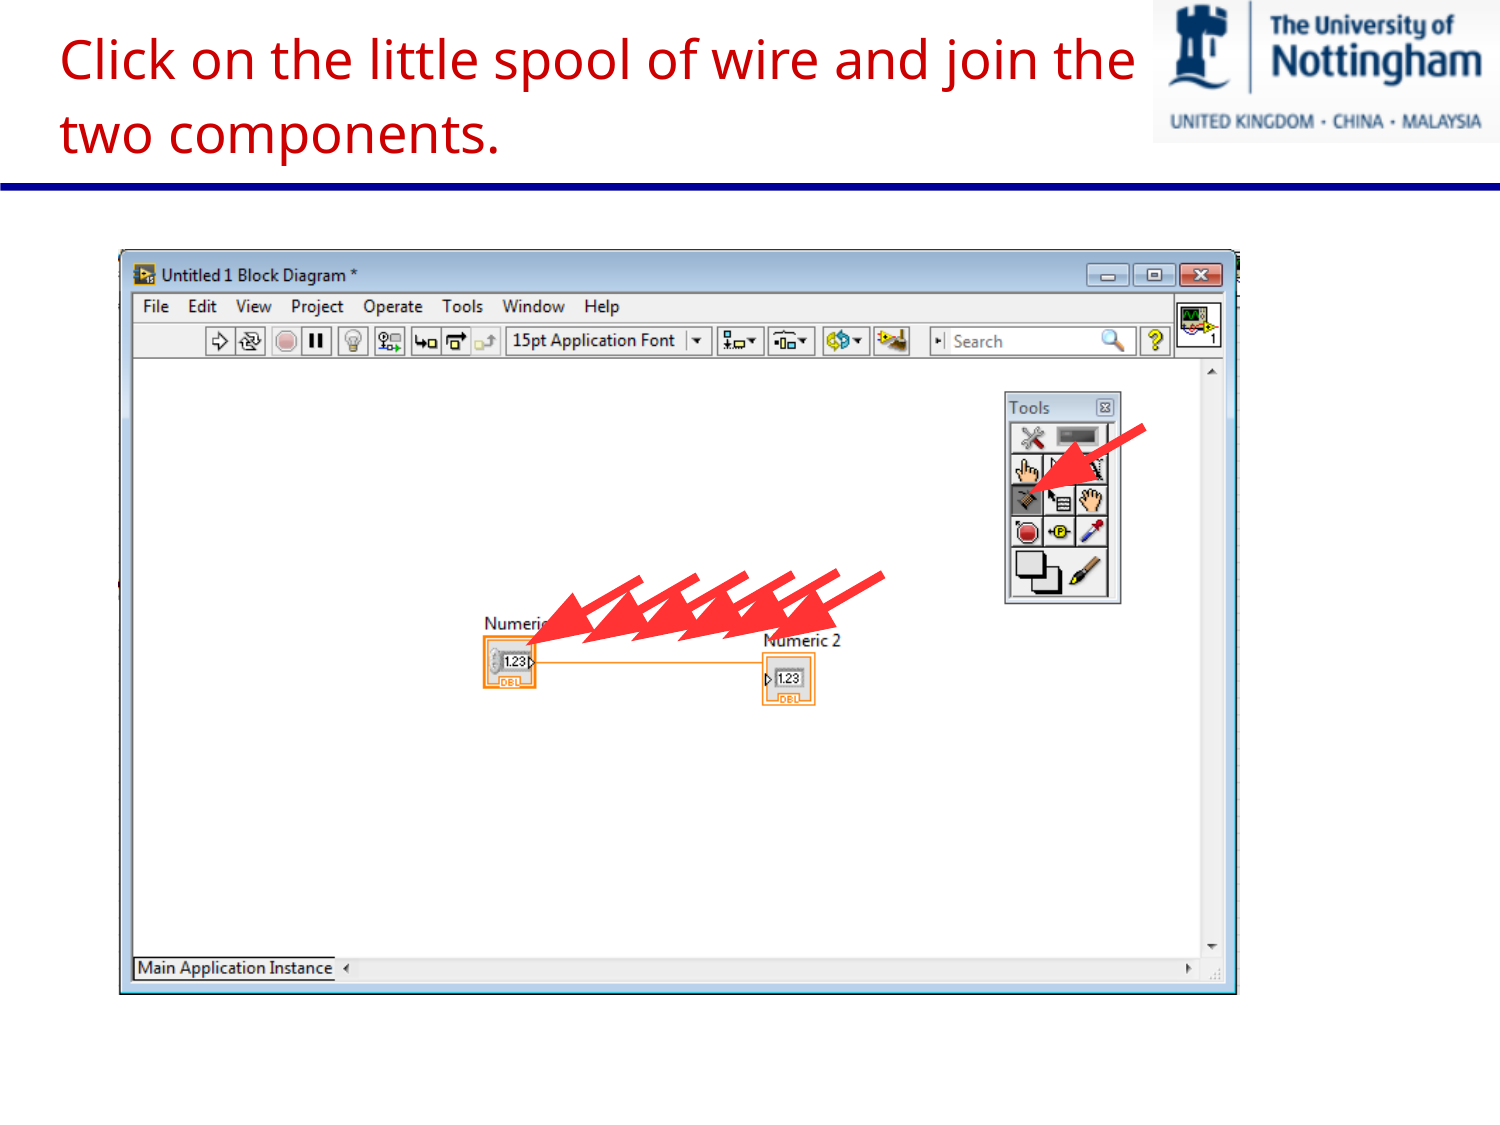

# Click on the little spool of wire and join the two components.